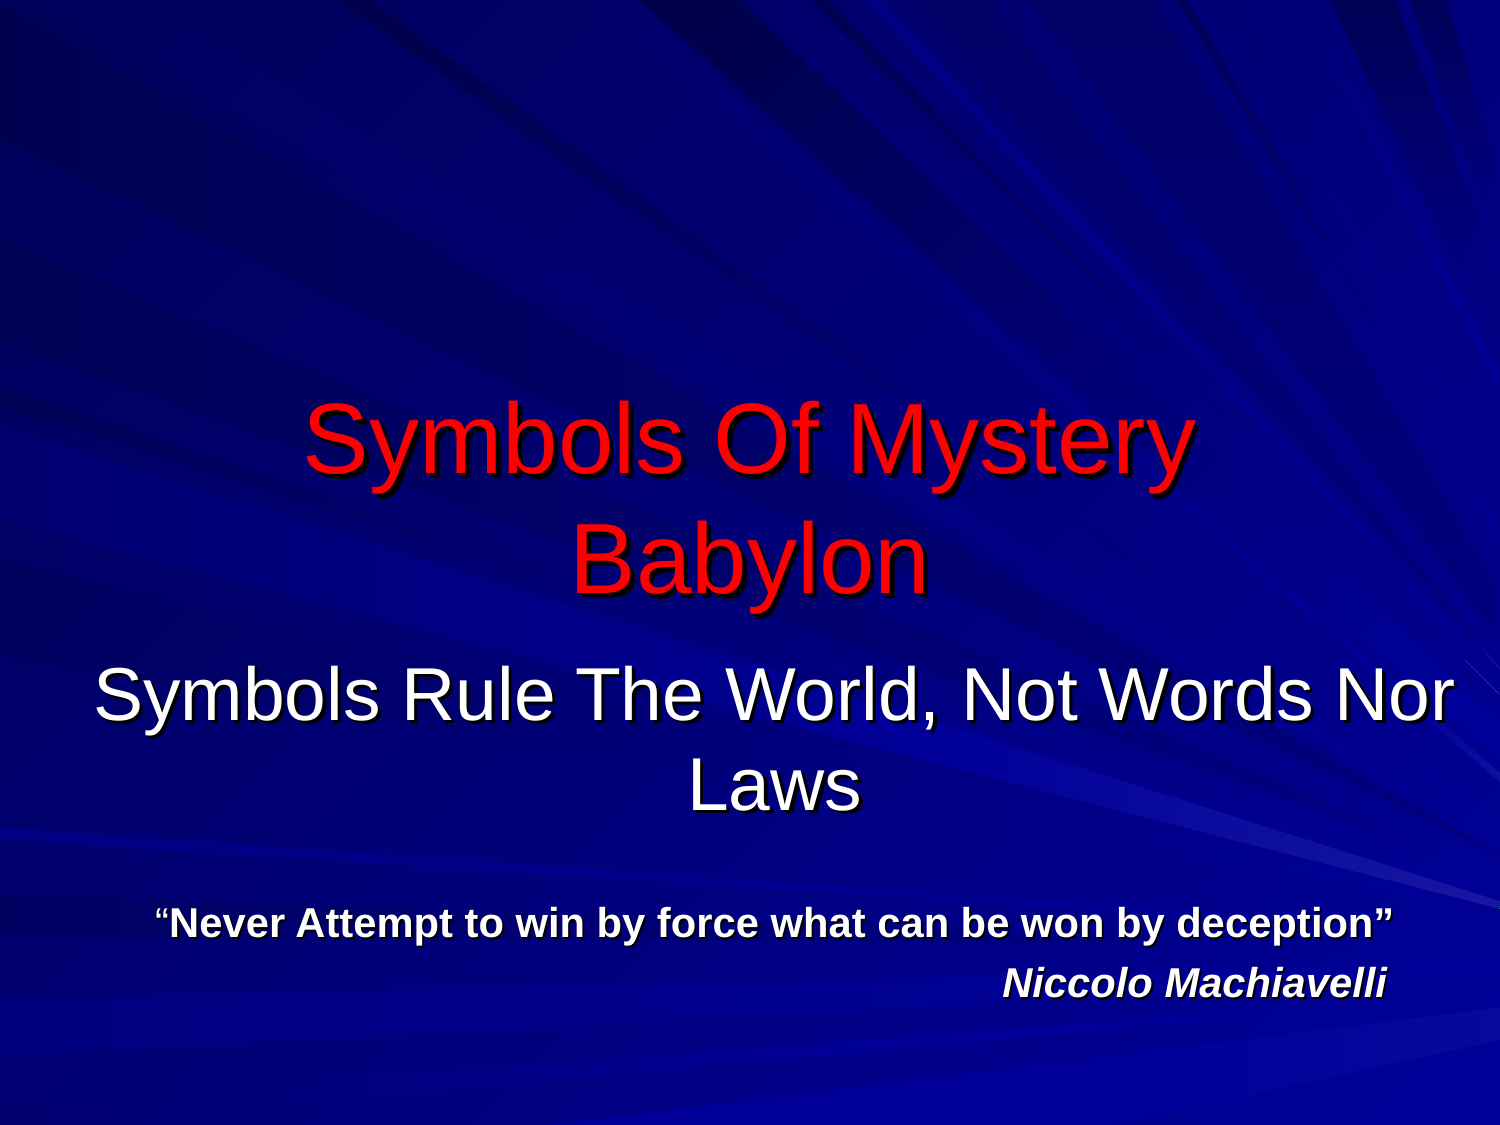

# Symbols Of Mystery Babylon
Symbols Rule The World, Not Words Nor Laws
“Never Attempt to win by force what can be won by deception”
 Niccolo Machiavelli